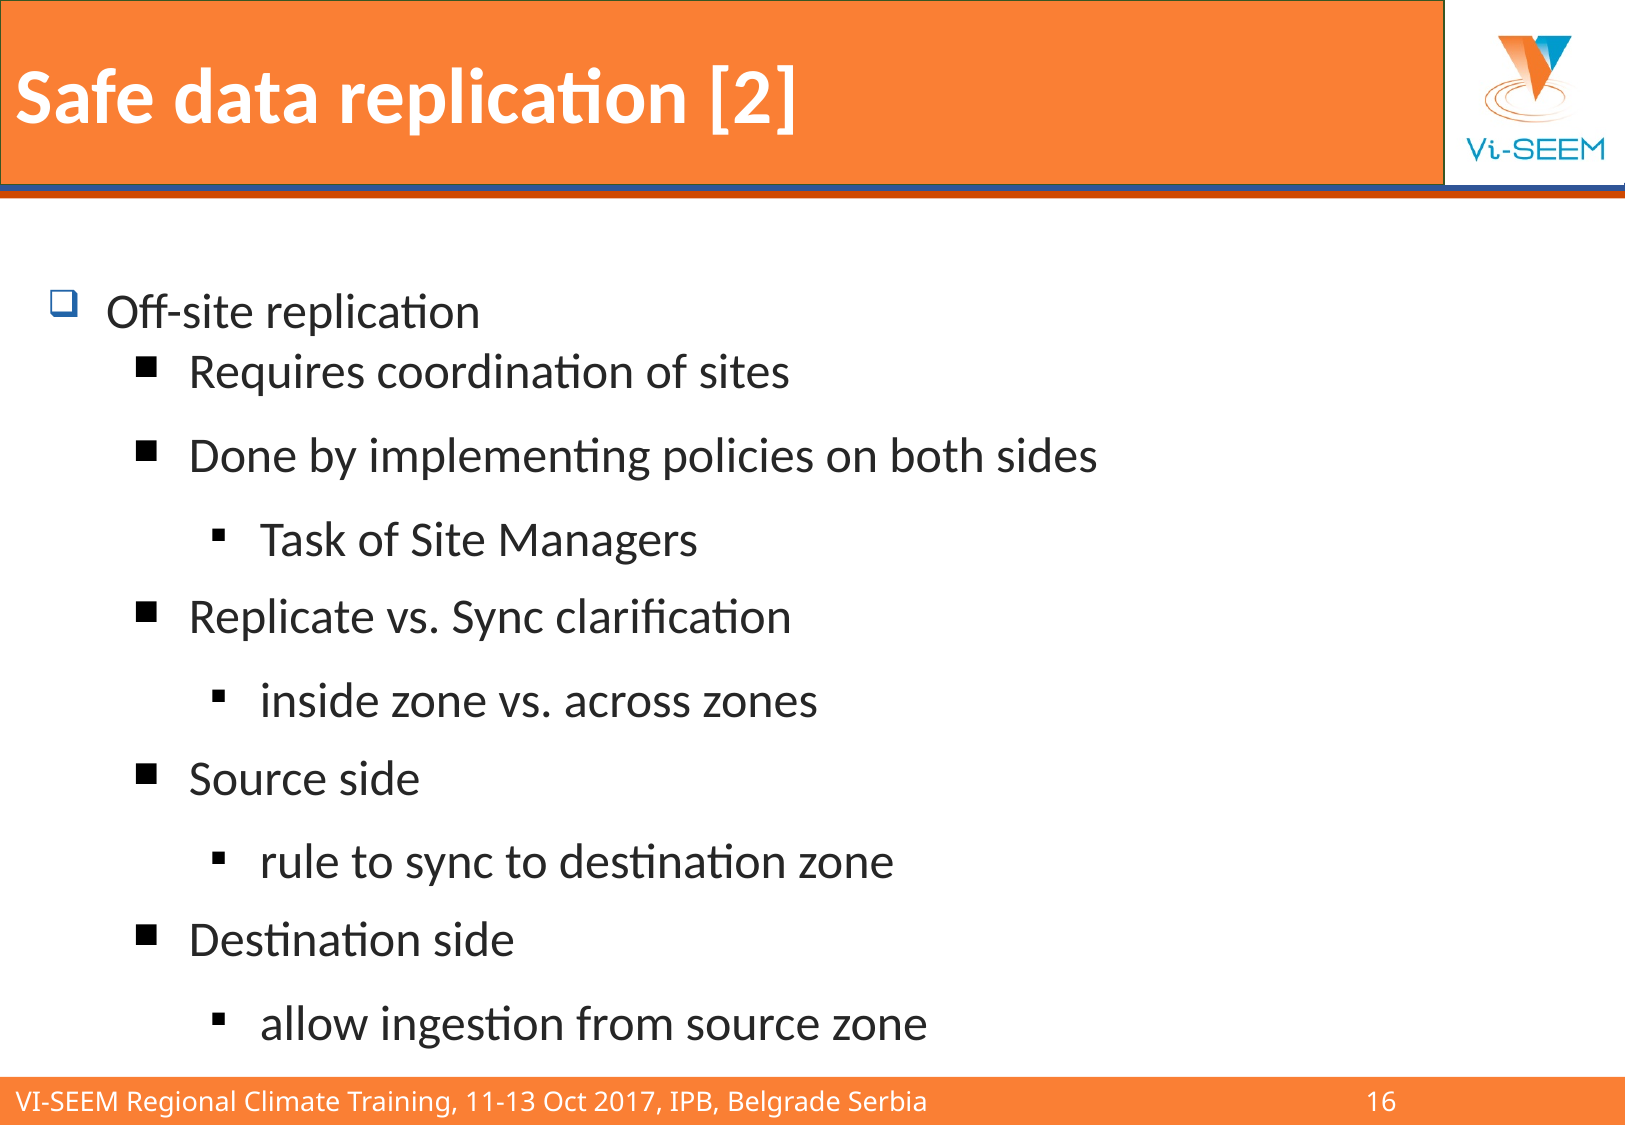

# Safe data replication [2]
Off-site replication
Requires coordination of sites
Done by implementing policies on both sides
Task of Site Managers
Replicate vs. Sync clarification
inside zone vs. across zones
Source side
rule to sync to destination zone
Destination side
allow ingestion from source zone
VI-SEEM Regional Climate Training, 11-13 Oct 2017, IPB, Belgrade Serbia